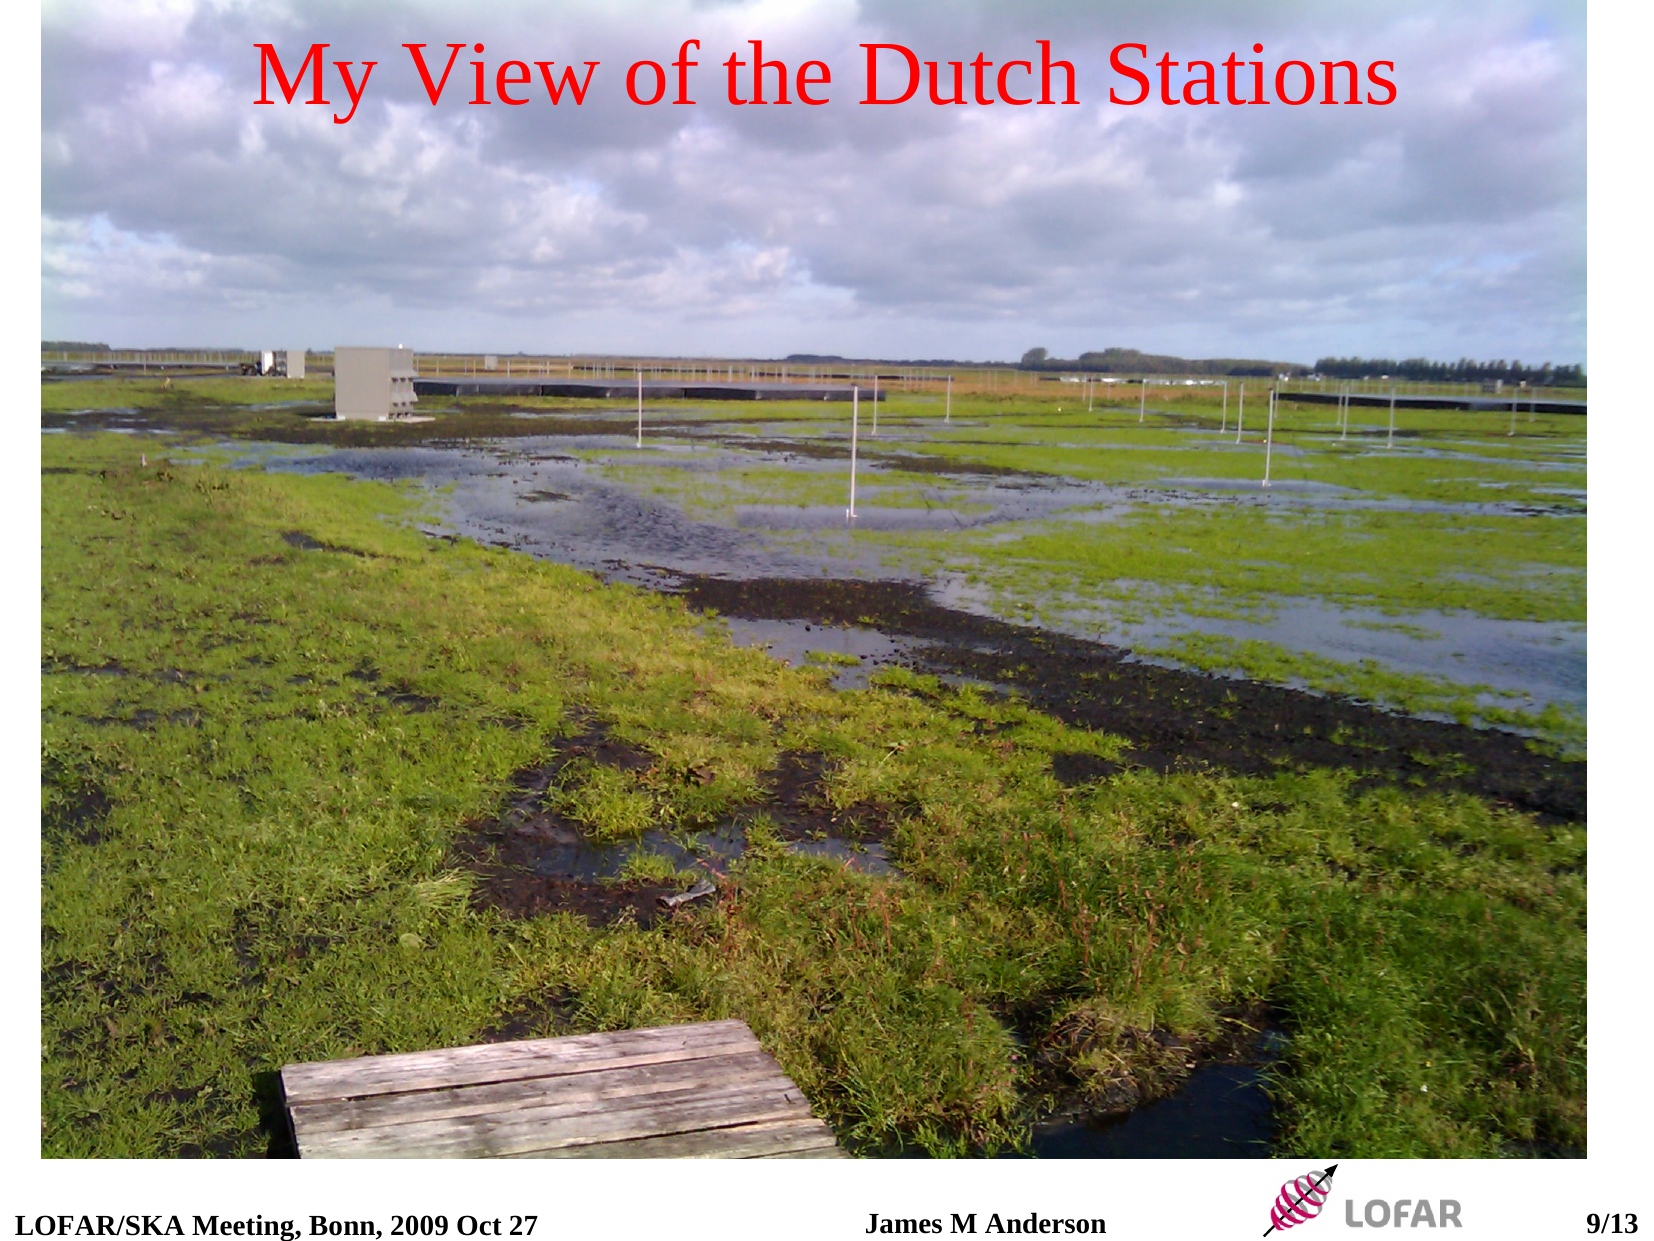

# My View of the Dutch Stations